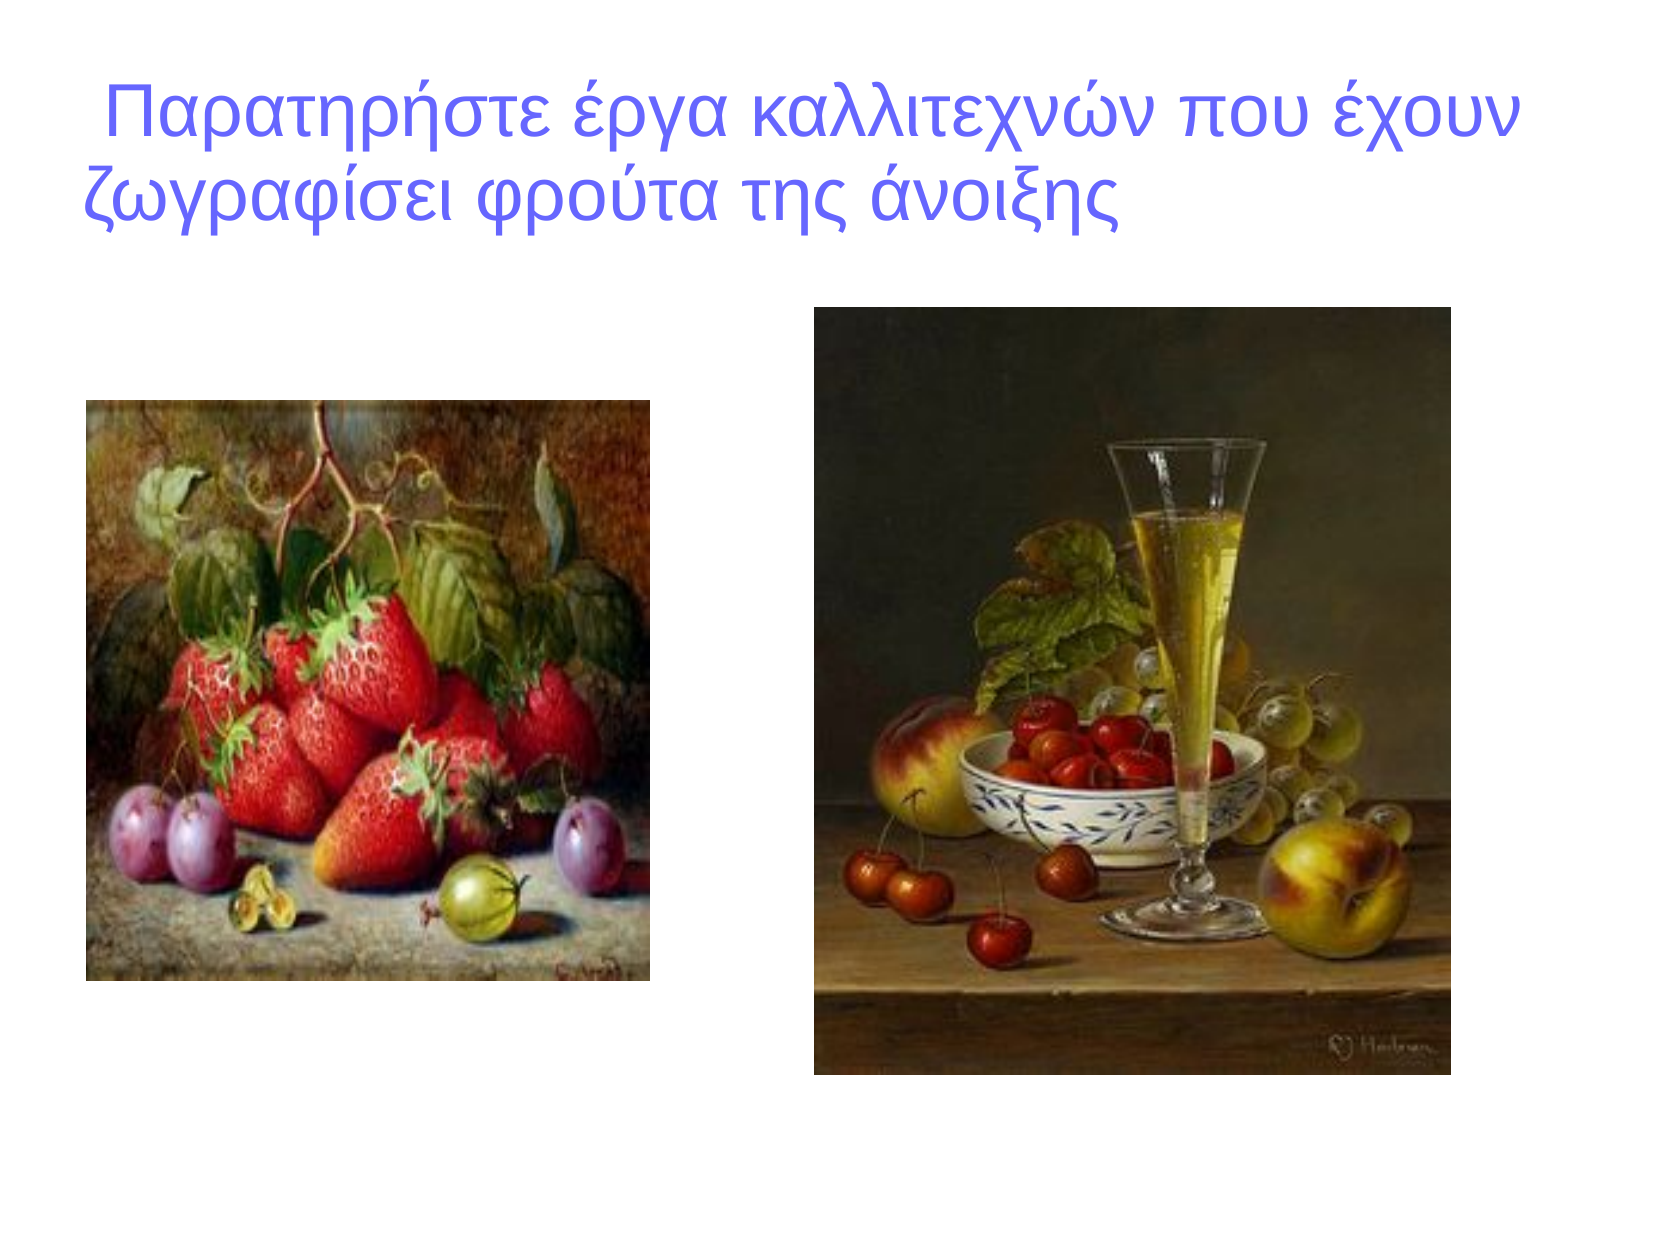

# Παρατηρήστε έργα καλλιτεχνών που έχουν ζωγραφίσει φρούτα της άνοιξης